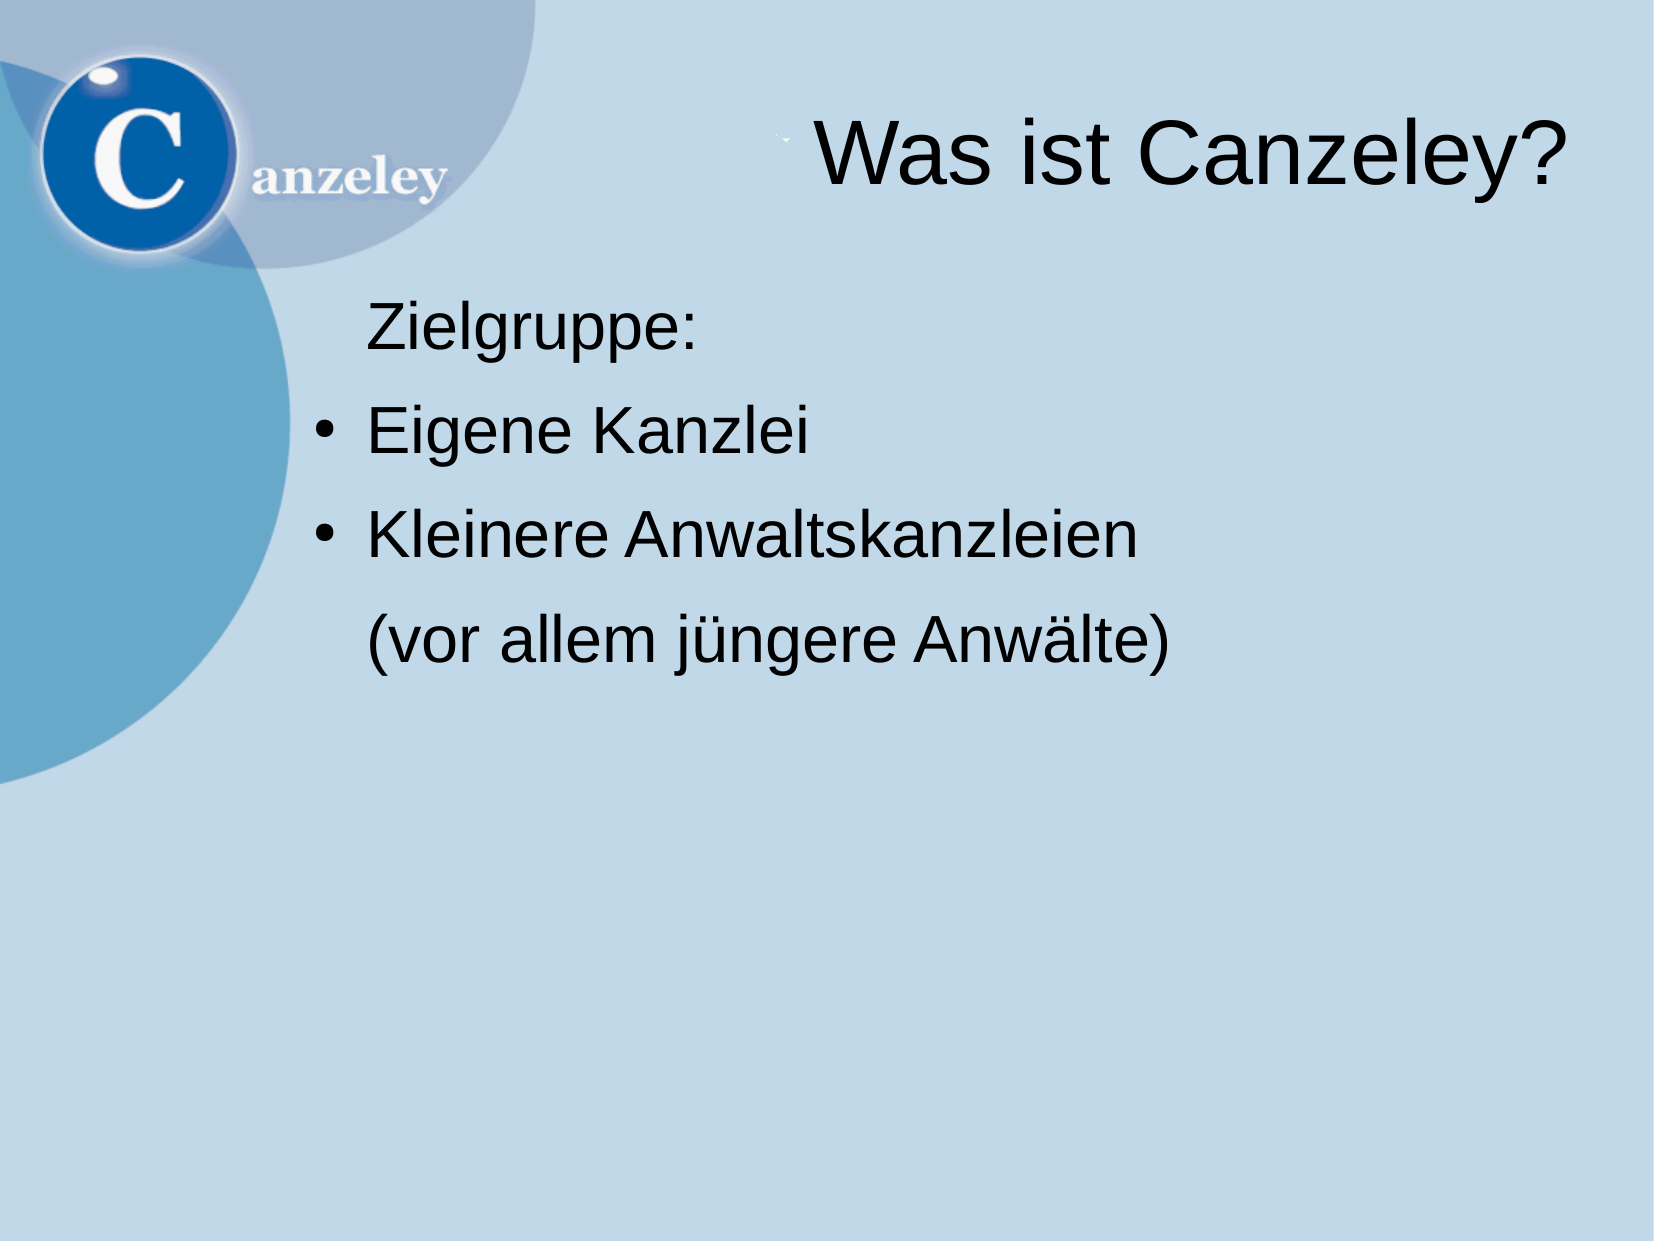

# Was ist Canzeley?
Zielgruppe:
Eigene Kanzlei
Kleinere Anwaltskanzleien
(vor allem jüngere Anwälte)